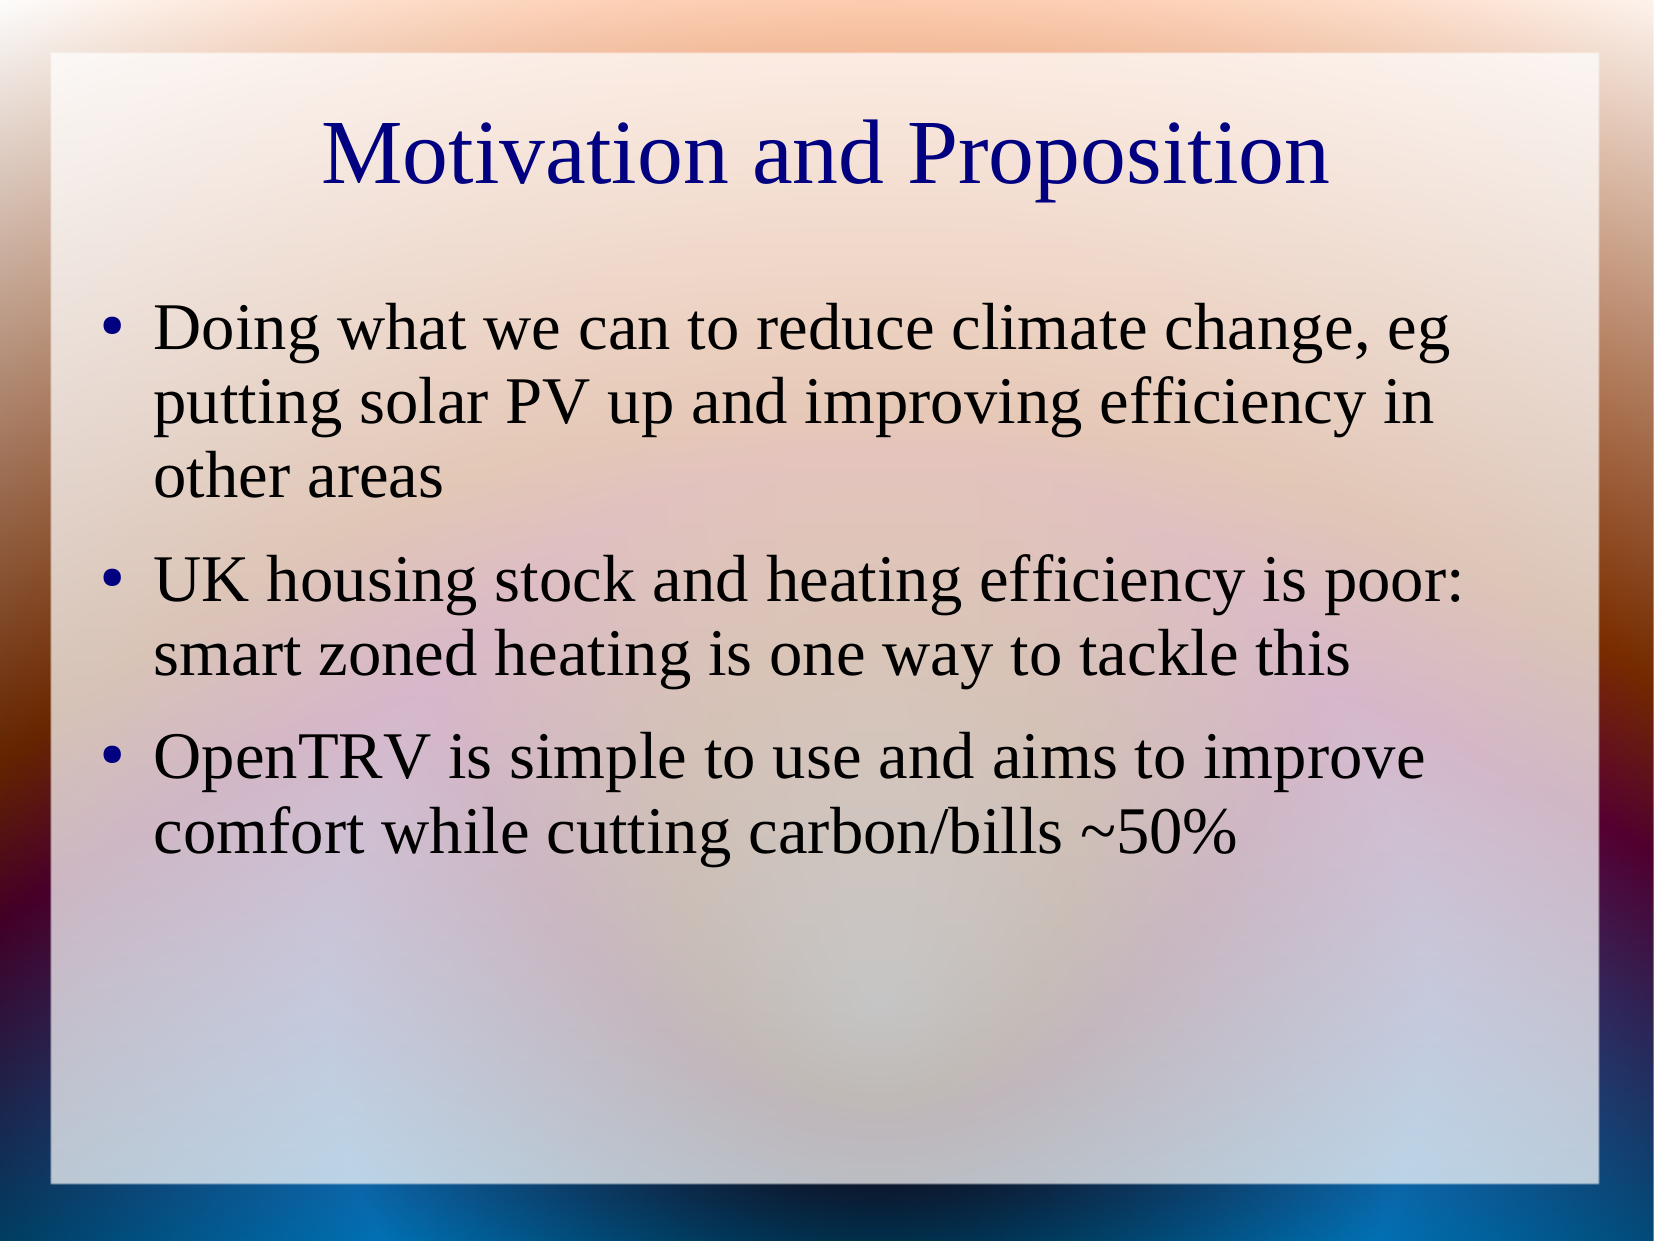

# Motivation and Proposition
Doing what we can to reduce climate change, eg putting solar PV up and improving efficiency in other areas
UK housing stock and heating efficiency is poor: smart zoned heating is one way to tackle this
OpenTRV is simple to use and aims to improve comfort while cutting carbon/bills ~50%